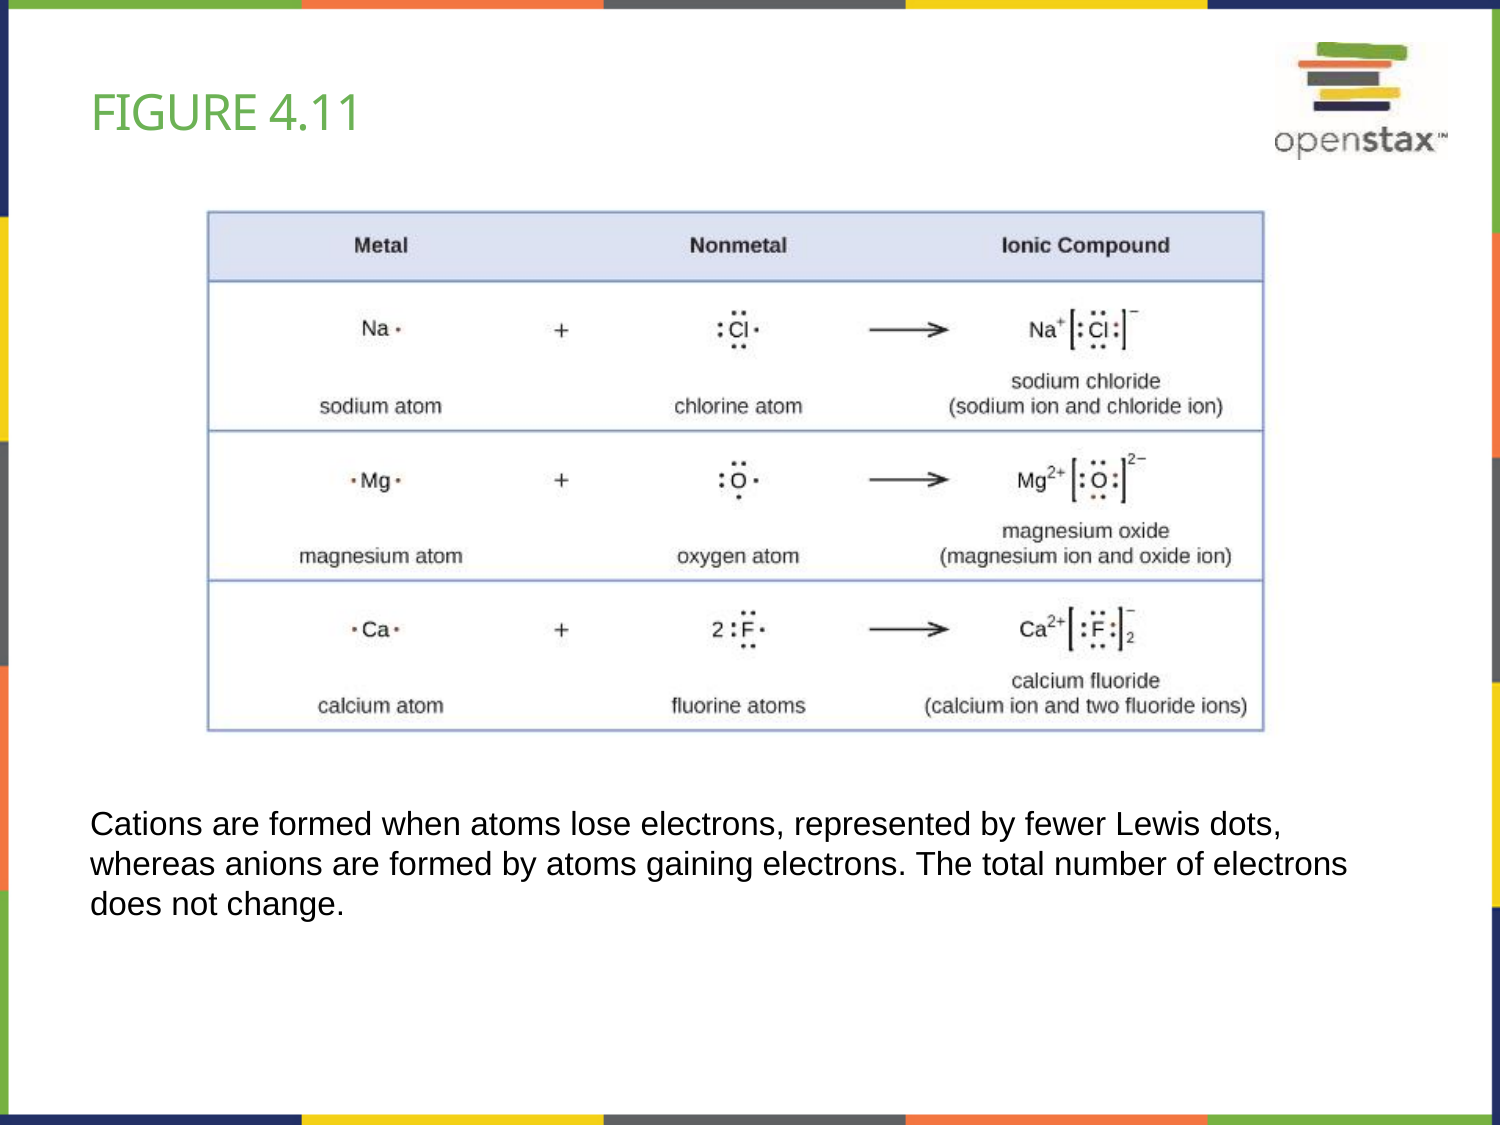

# Figure 4.11
Cations are formed when atoms lose electrons, represented by fewer Lewis dots, whereas anions are formed by atoms gaining electrons. The total number of electrons does not change.